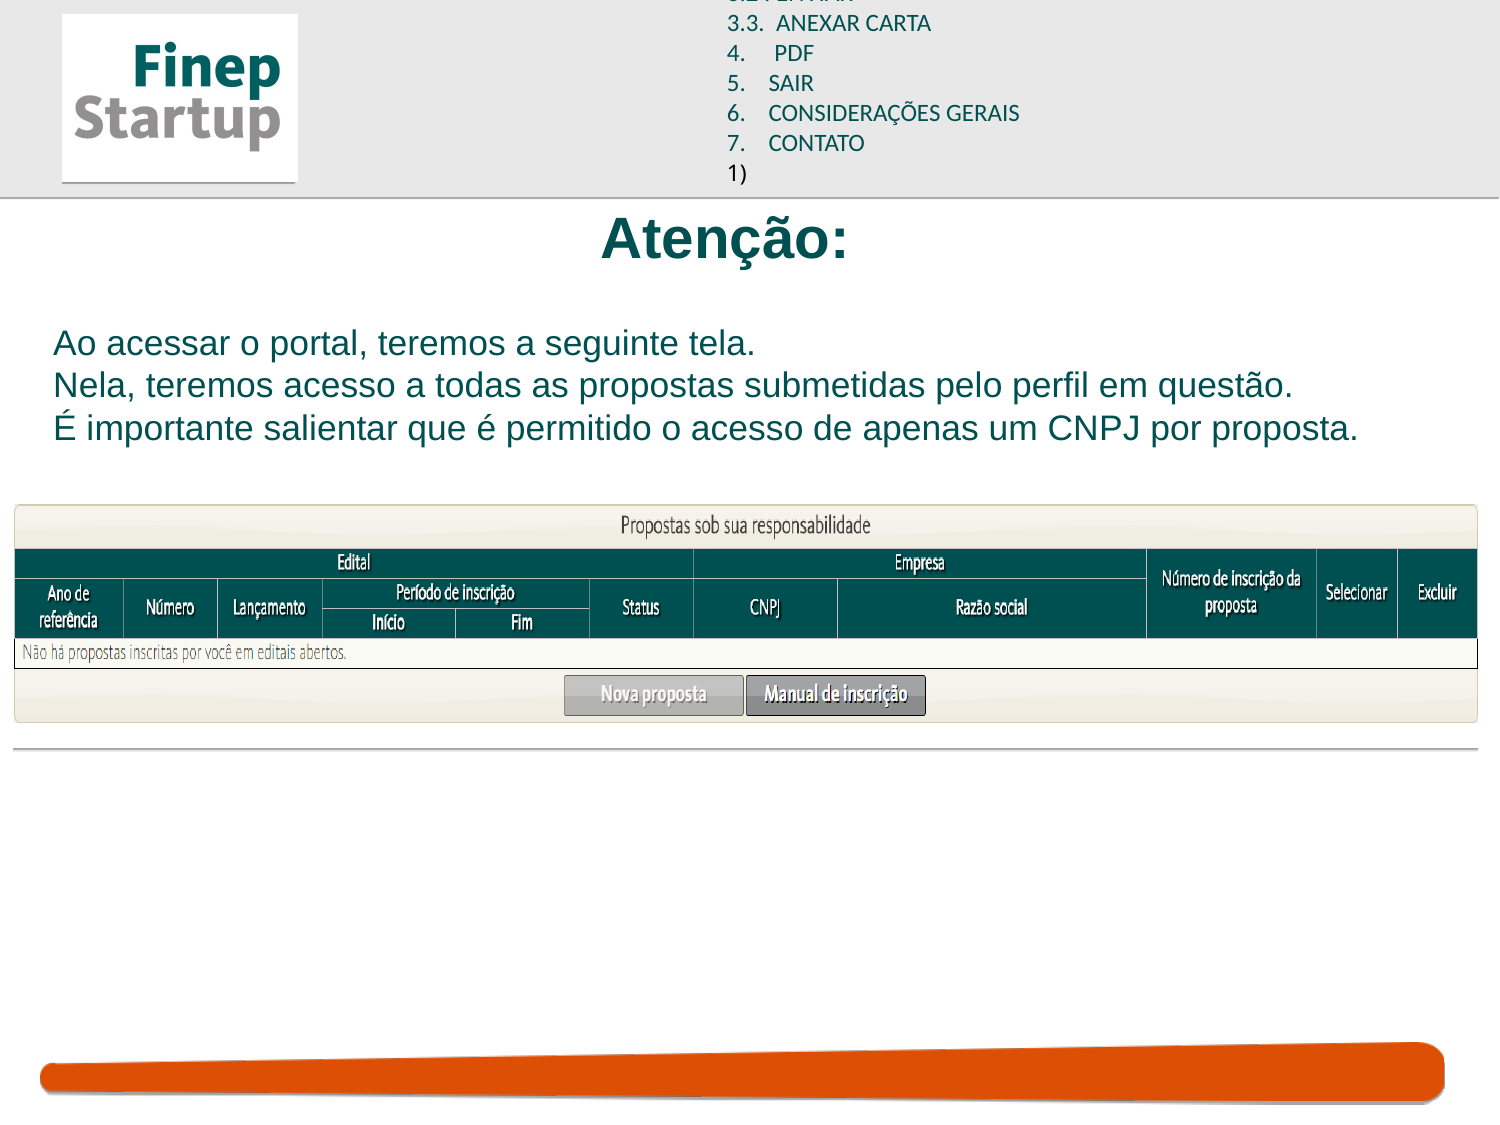

1. 1º ACESSO
2. CADASTRO
3. BOTÕES DO FORMULÁRIO
3.1. SALVAR
3.2 . ENVIAR
3.3. ANEXAR CARTA
4. PDF
5. SAIR
6. CONSIDERAÇÕES GERAIS
7. CONTATO
# 2. Cadastro - CNPJ
Atenção:
Ao acessar o portal, teremos a seguinte tela.
Nela, teremos acesso a todas as propostas submetidas pelo perfil em questão.
É importante salientar que é permitido o acesso de apenas um CNPJ por proposta.
Prevalecerá a inscrição cujo cadastro for salvo e enviado primeiro.